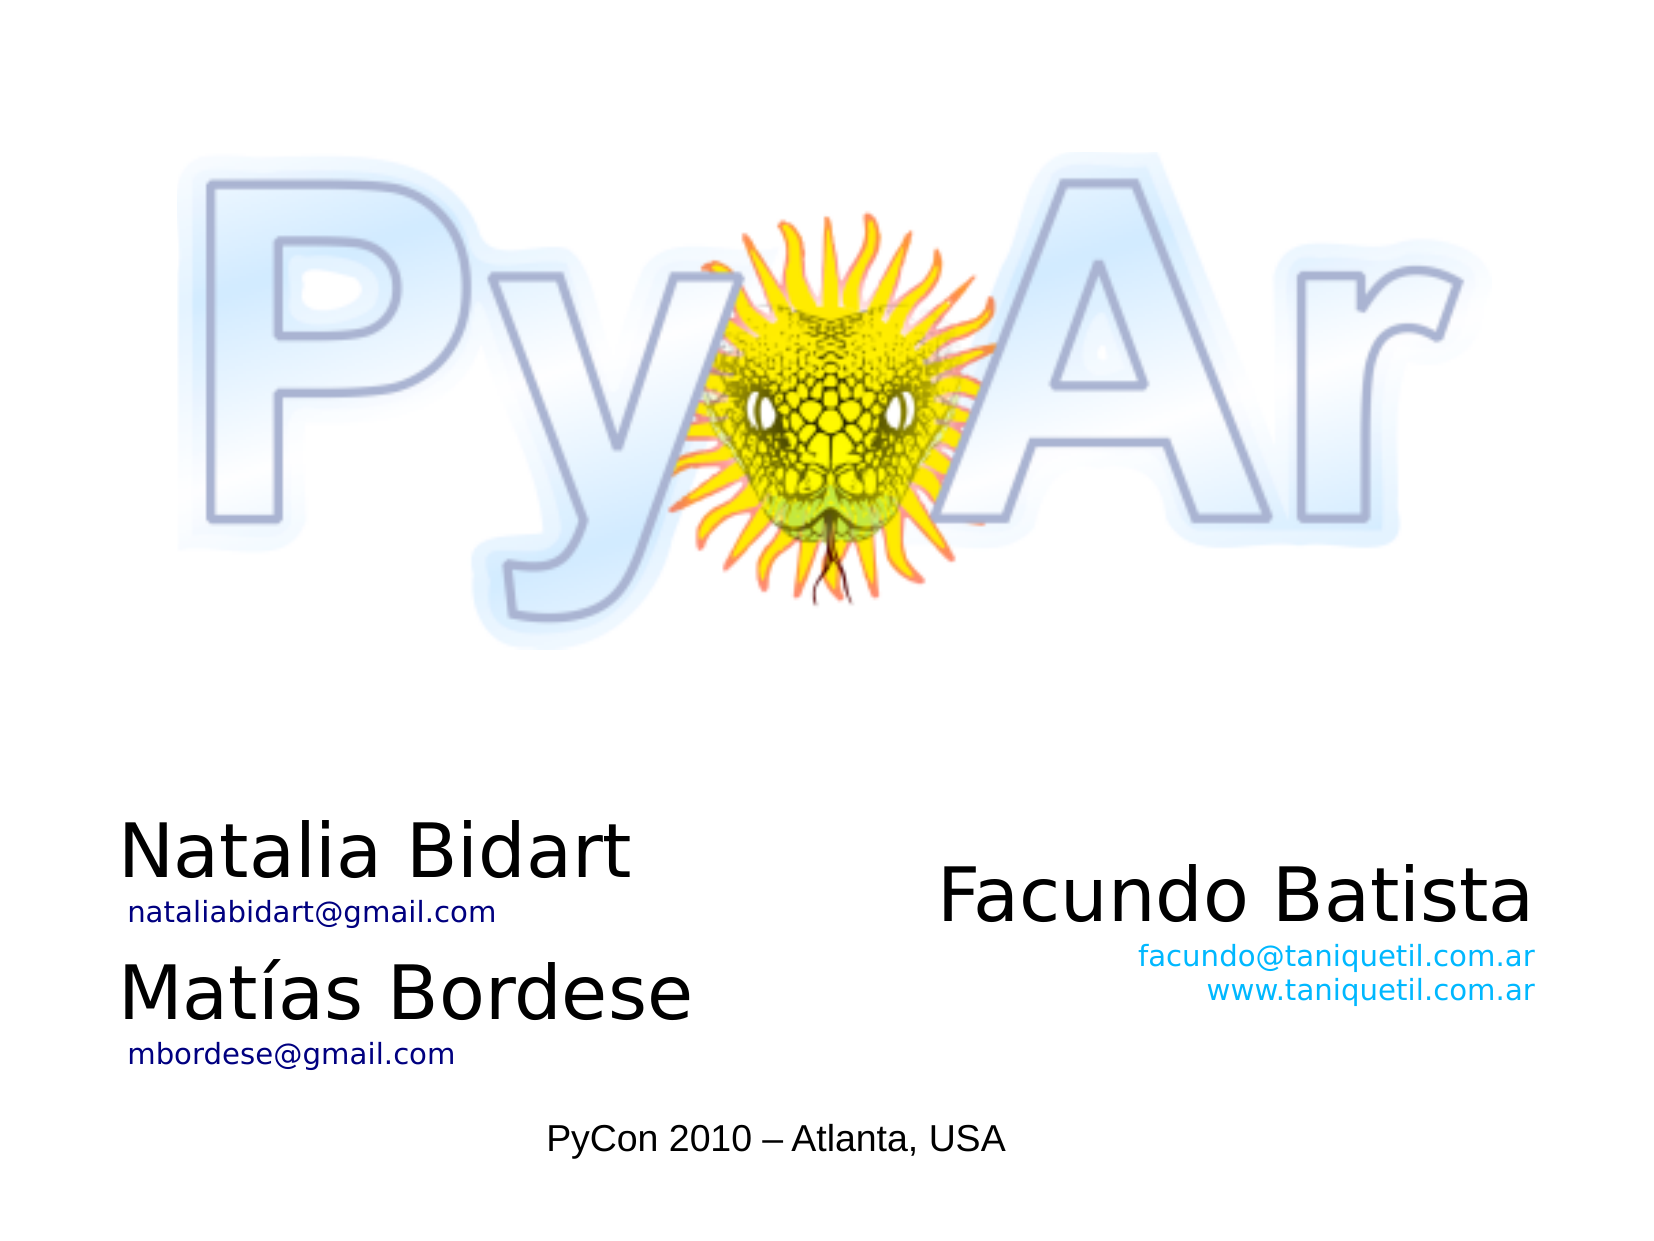

# Facundo Batista facundo@taniquetil.com.ar www.taniquetil.com.ar
Natalia Bidart
 nataliabidart@gmail.com
Matías Bordese
 mbordese@gmail.com
PyCon 2010 – Atlanta, USA